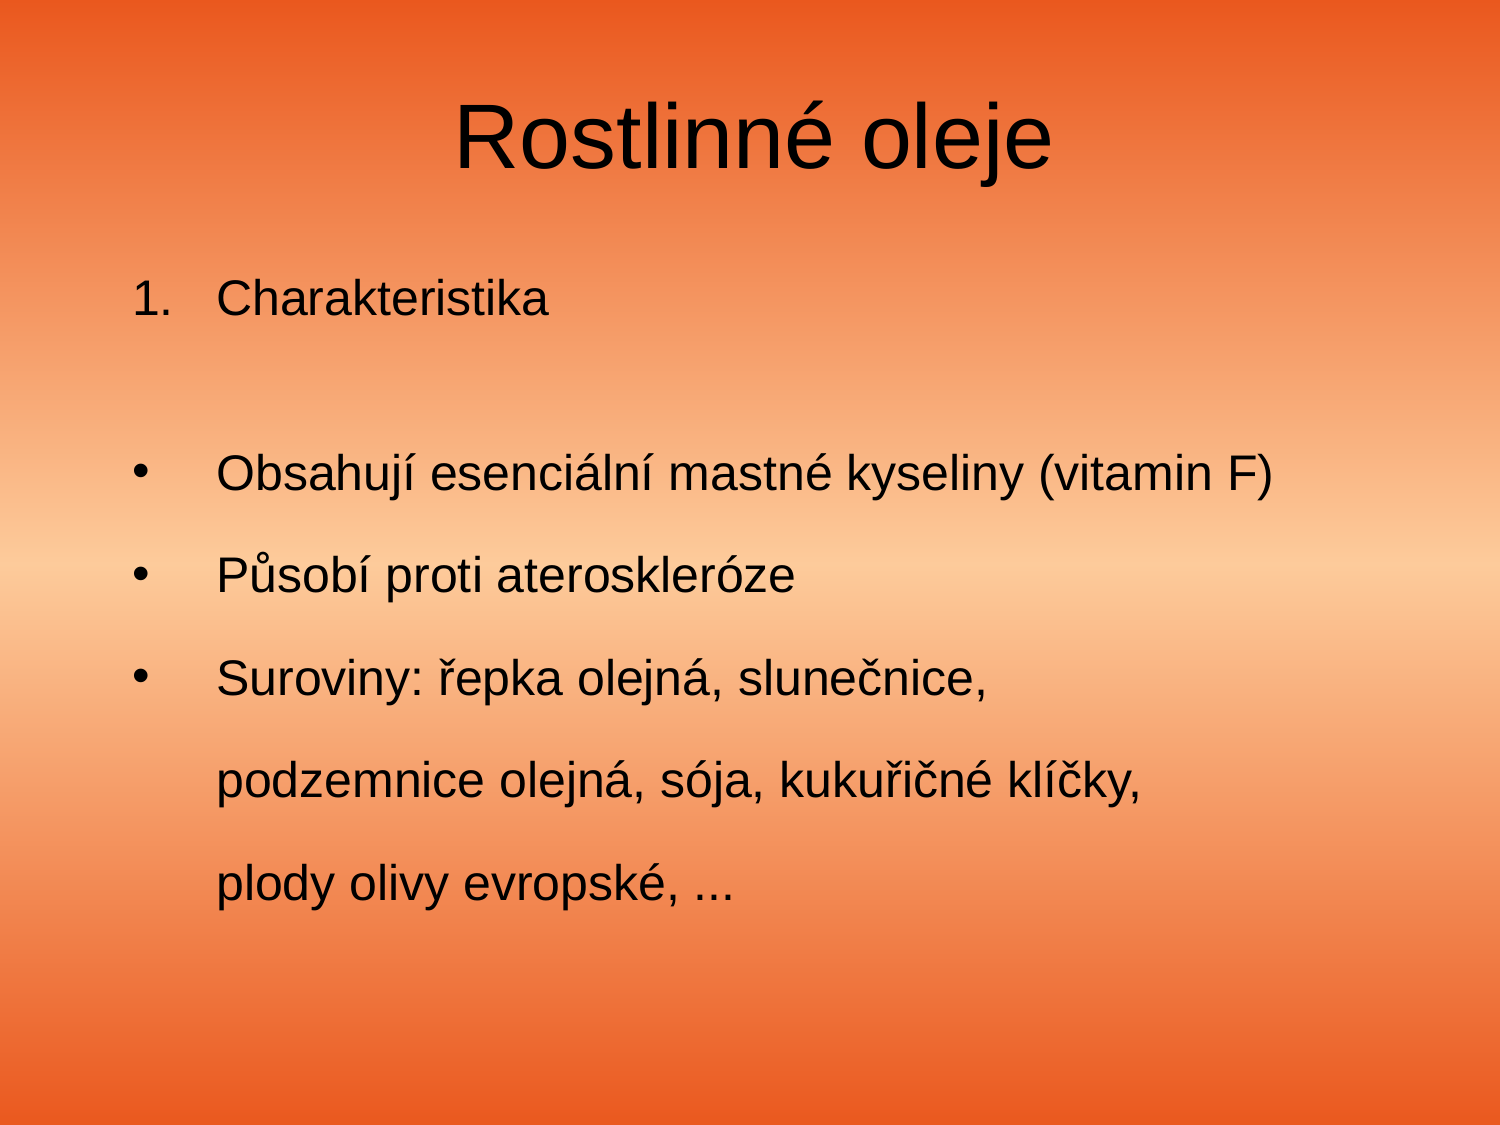

# Rostlinné oleje
Charakteristika
Obsahují esenciální mastné kyseliny (vitamin F)
Působí proti ateroskleróze
Suroviny: řepka olejná, slunečnice,
	podzemnice olejná, sója, kukuřičné klíčky,
	plody olivy evropské, ...